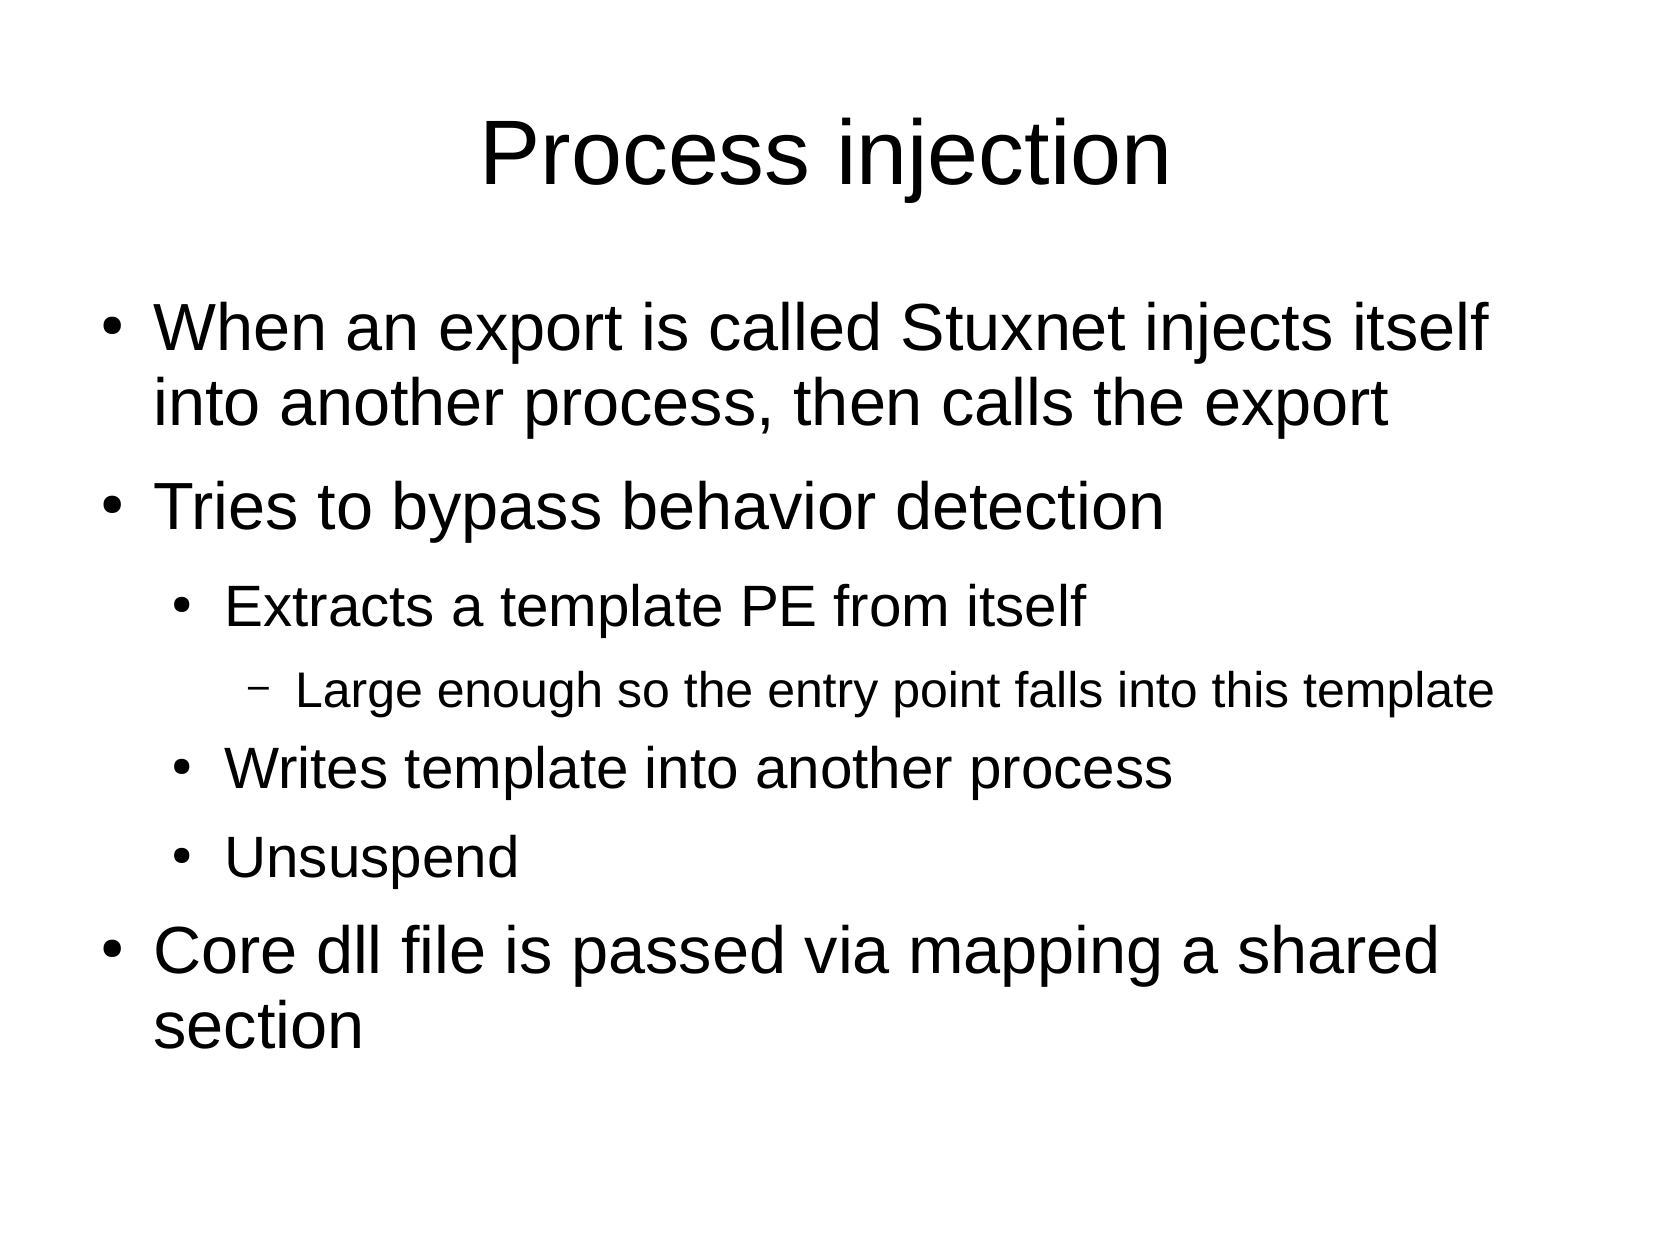

# Process injection
When an export is called Stuxnet injects itself into another process, then calls the export
Tries to bypass behavior detection
Extracts a template PE from itself
Large enough so the entry point falls into this template
Writes template into another process
Unsuspend
Core dll file is passed via mapping a shared section